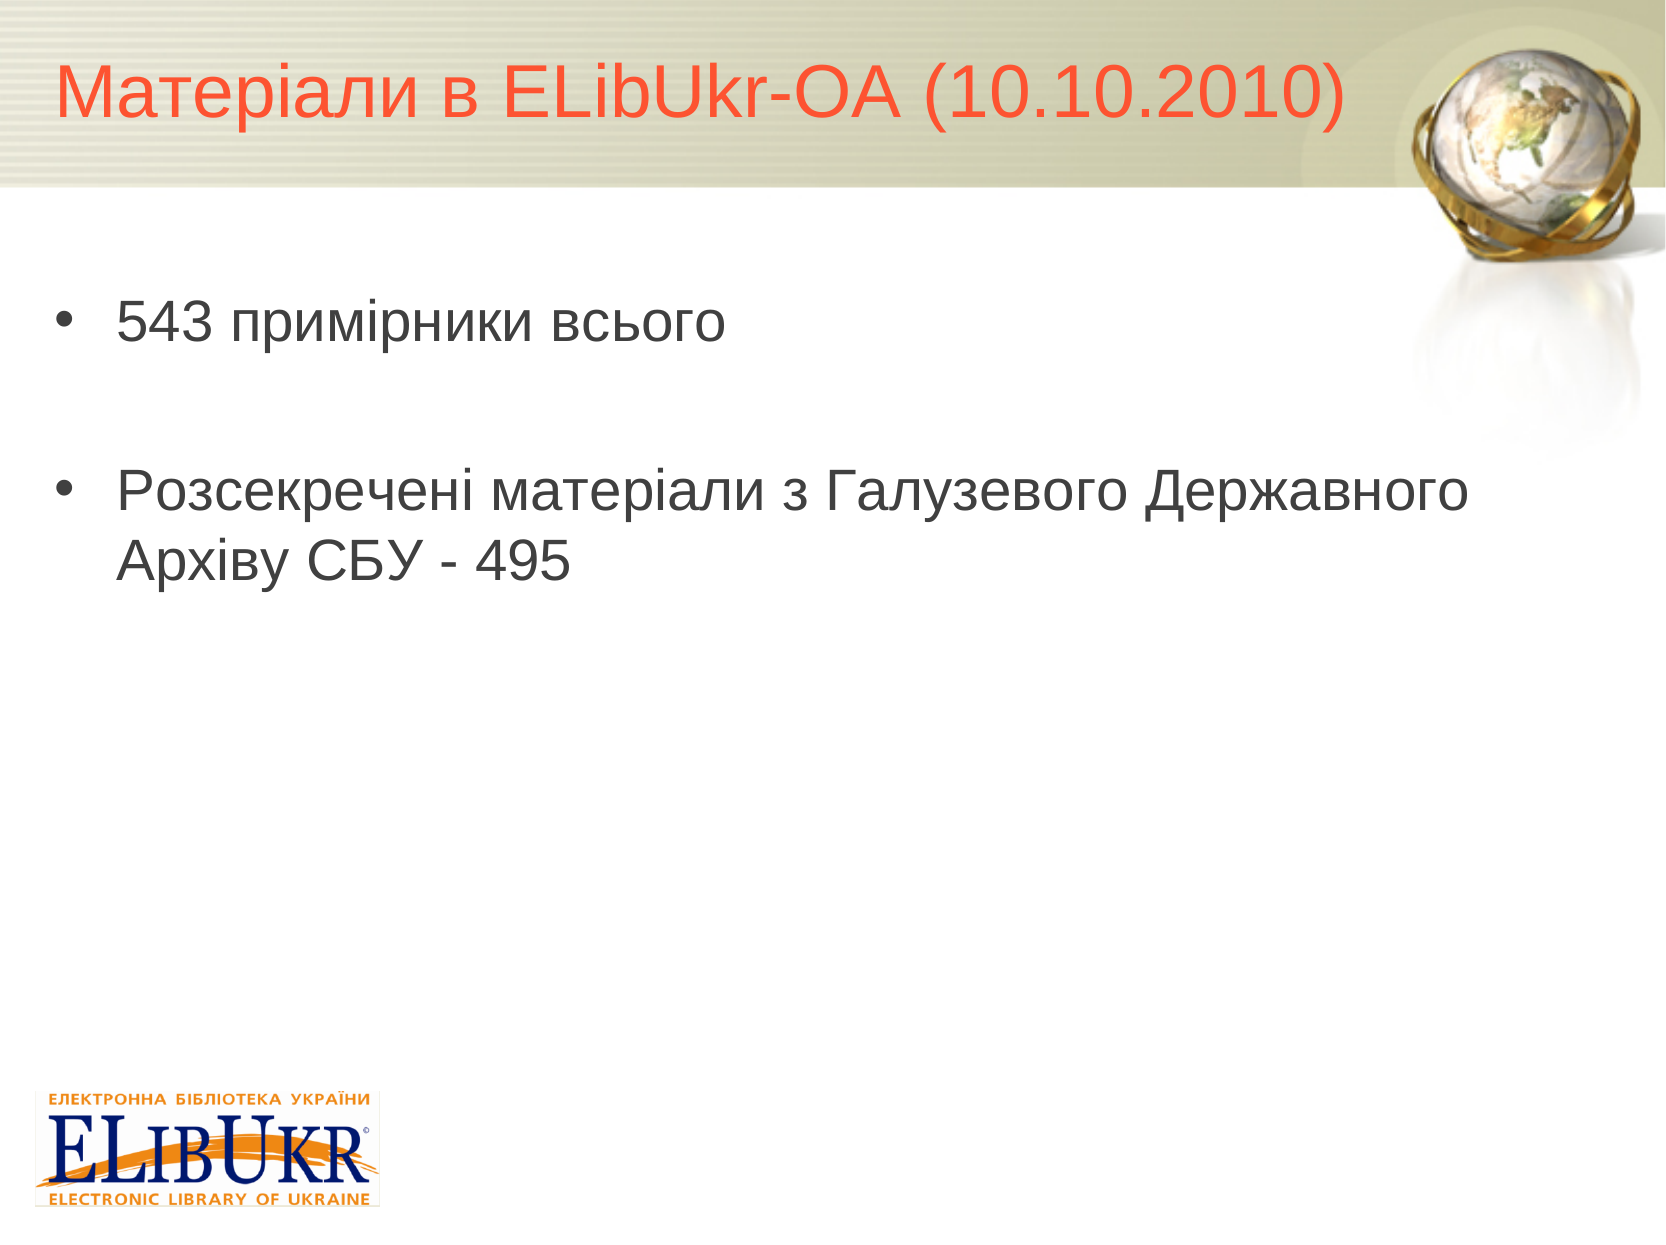

# Матеріали в ELibUkr-OA (10.10.2010)
543 примірники всього
Розсекречені матеріали з Галузевого Державного Архіву СБУ - 495